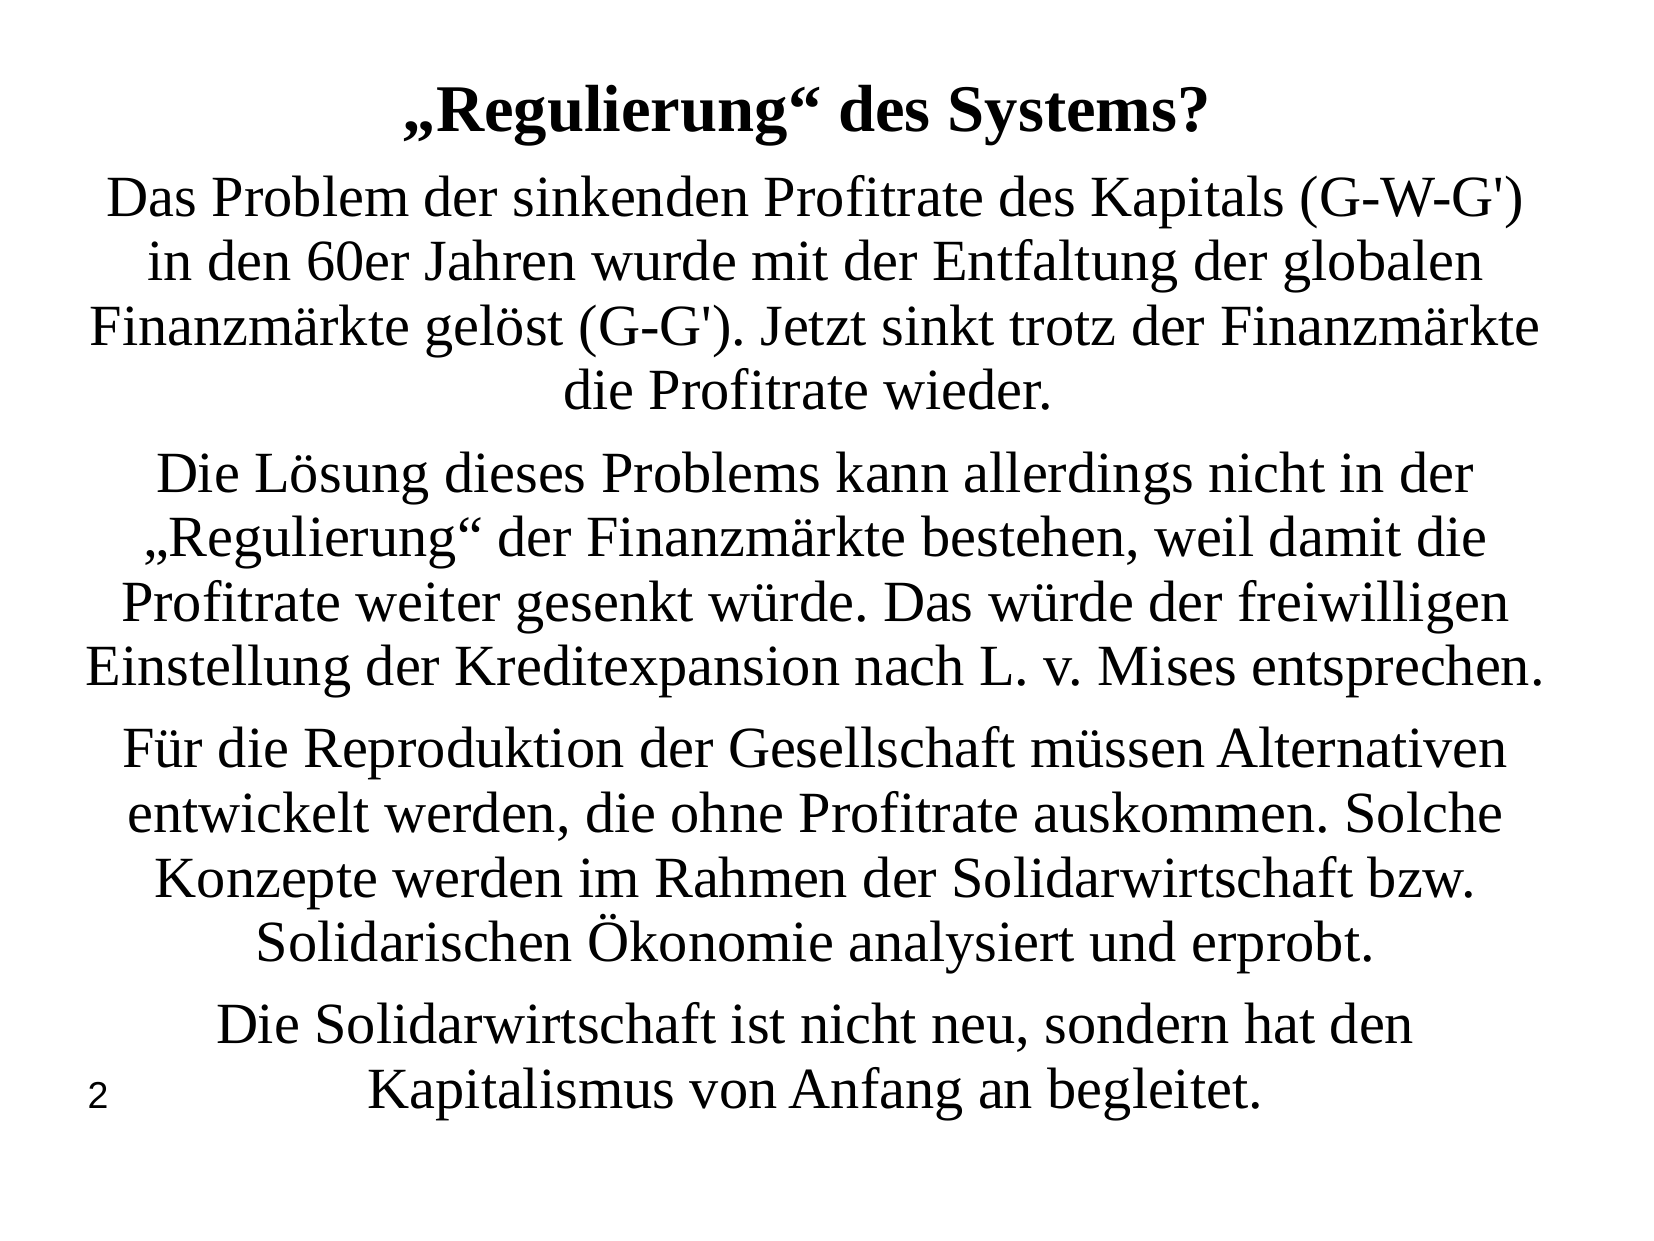

„Regulierung“ des Systems?
Das Problem der sinkenden Profitrate des Kapitals (G-W-G') in den 60er Jahren wurde mit der Entfaltung der globalen Finanzmärkte gelöst (G-G'). Jetzt sinkt trotz der Finanzmärkte die Profitrate wieder.
Die Lösung dieses Problems kann allerdings nicht in der „Regulierung“ der Finanzmärkte bestehen, weil damit die Profitrate weiter gesenkt würde. Das würde der freiwilligen Einstellung der Kreditexpansion nach L. v. Mises entsprechen.
Für die Reproduktion der Gesellschaft müssen Alternativen entwickelt werden, die ohne Profitrate auskommen. Solche Konzepte werden im Rahmen der Solidarwirtschaft bzw. Solidarischen Ökonomie analysiert und erprobt.
Die Solidarwirtschaft ist nicht neu, sondern hat den Kapitalismus von Anfang an begleitet.